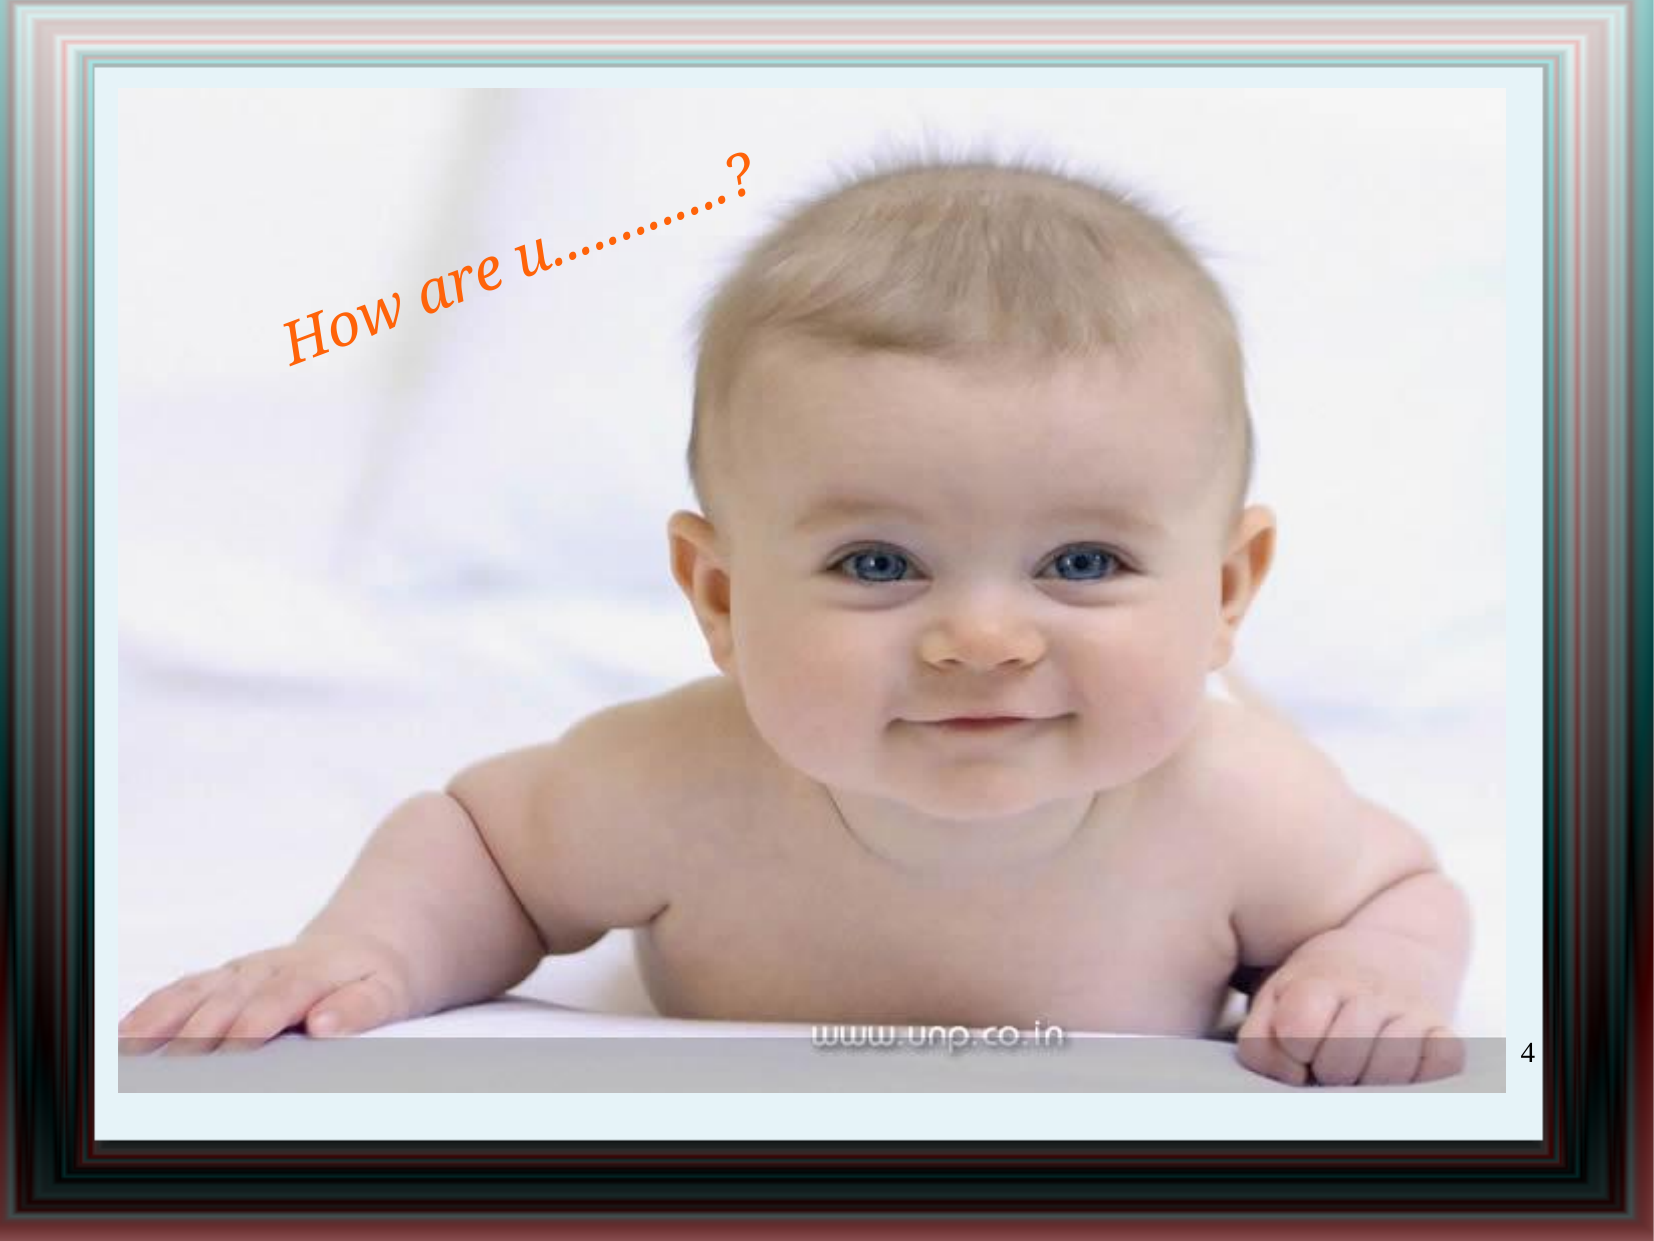

How are u.............?
Cute Images by ELRV
4